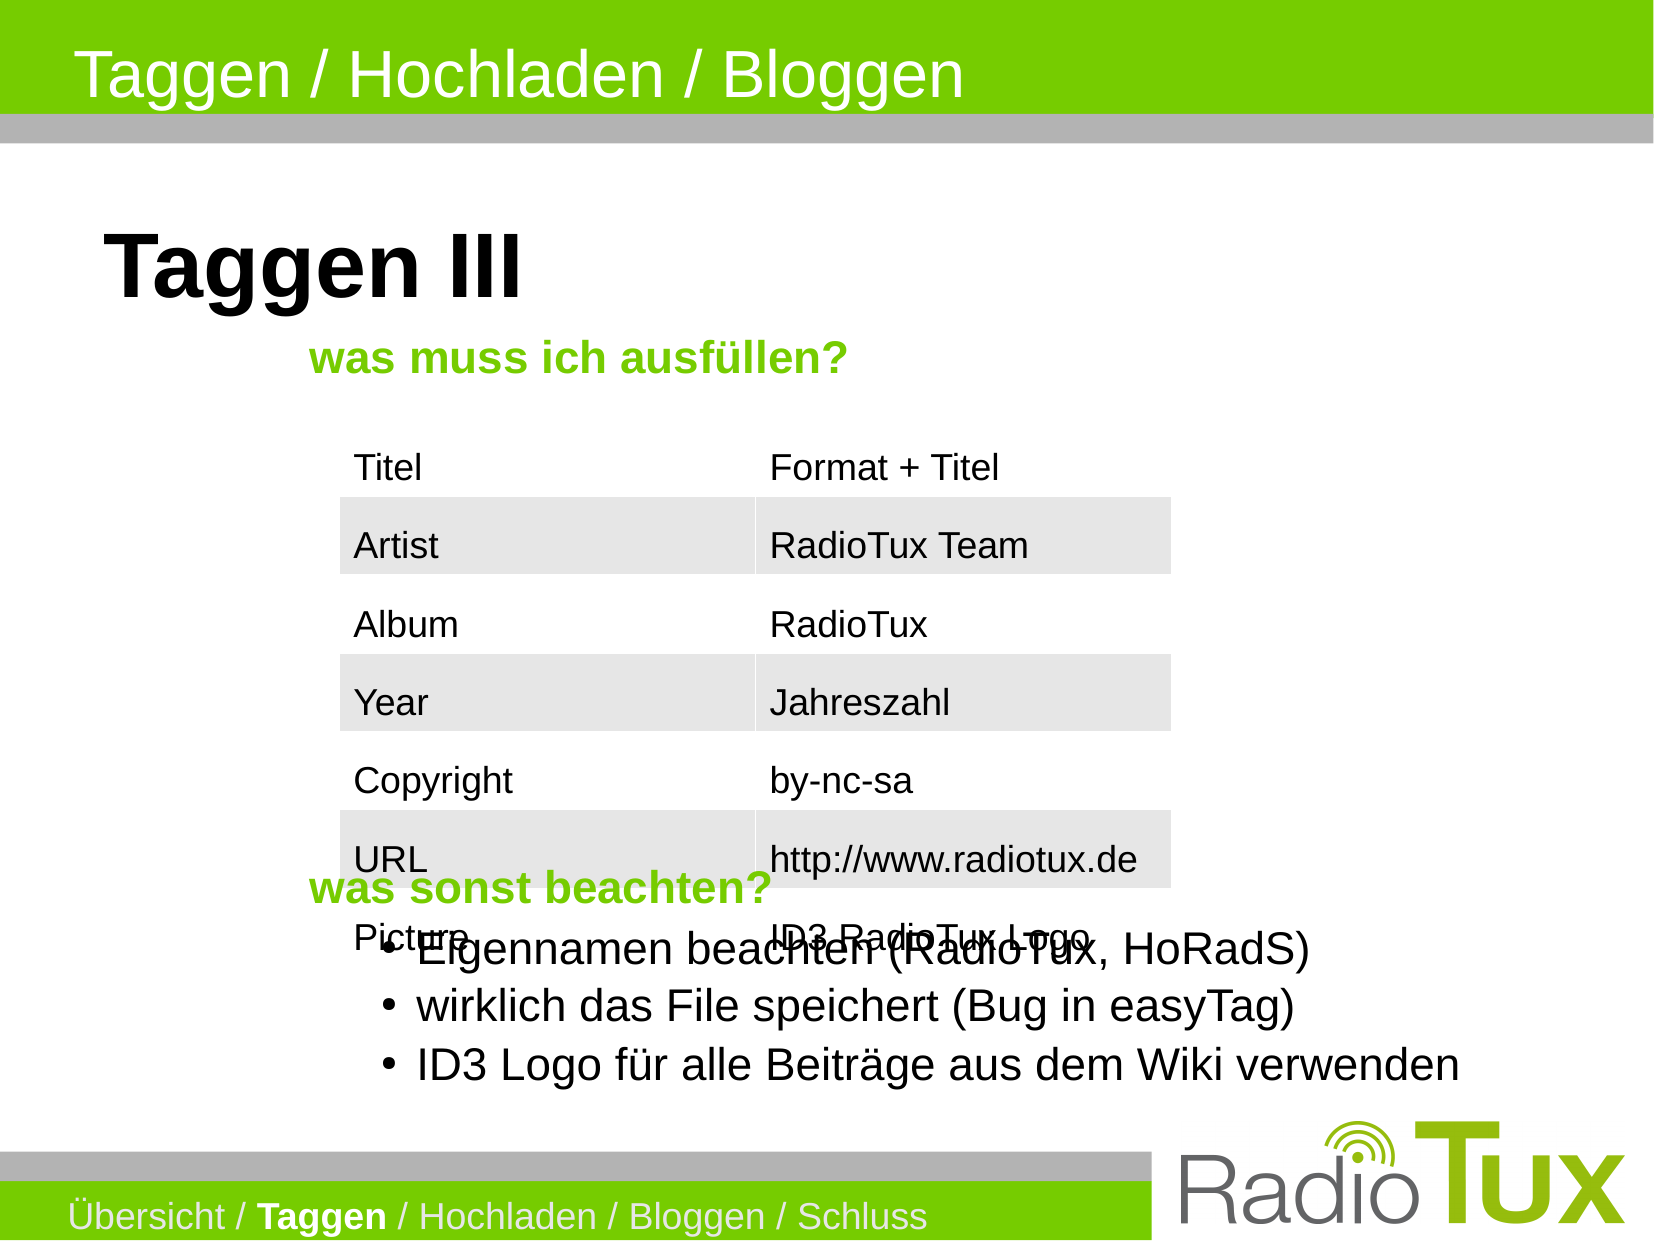

Taggen / Hochladen / Bloggen
Taggen III
was muss ich ausfüllen?
| Titel | Format + Titel |
| --- | --- |
| Artist | RadioTux Team |
| Album | RadioTux |
| Year | Jahreszahl |
| Copyright | by-nc-sa |
| URL | http://www.radiotux.de |
| Picture | ID3 RadioTux Logo |
was sonst beachten?
Eigennamen beachten (RadioTux, HoRadS)
wirklich das File speichert (Bug in easyTag)
ID3 Logo für alle Beiträge aus dem Wiki verwenden
 Übersicht / Taggen / Hochladen / Bloggen / Schluss